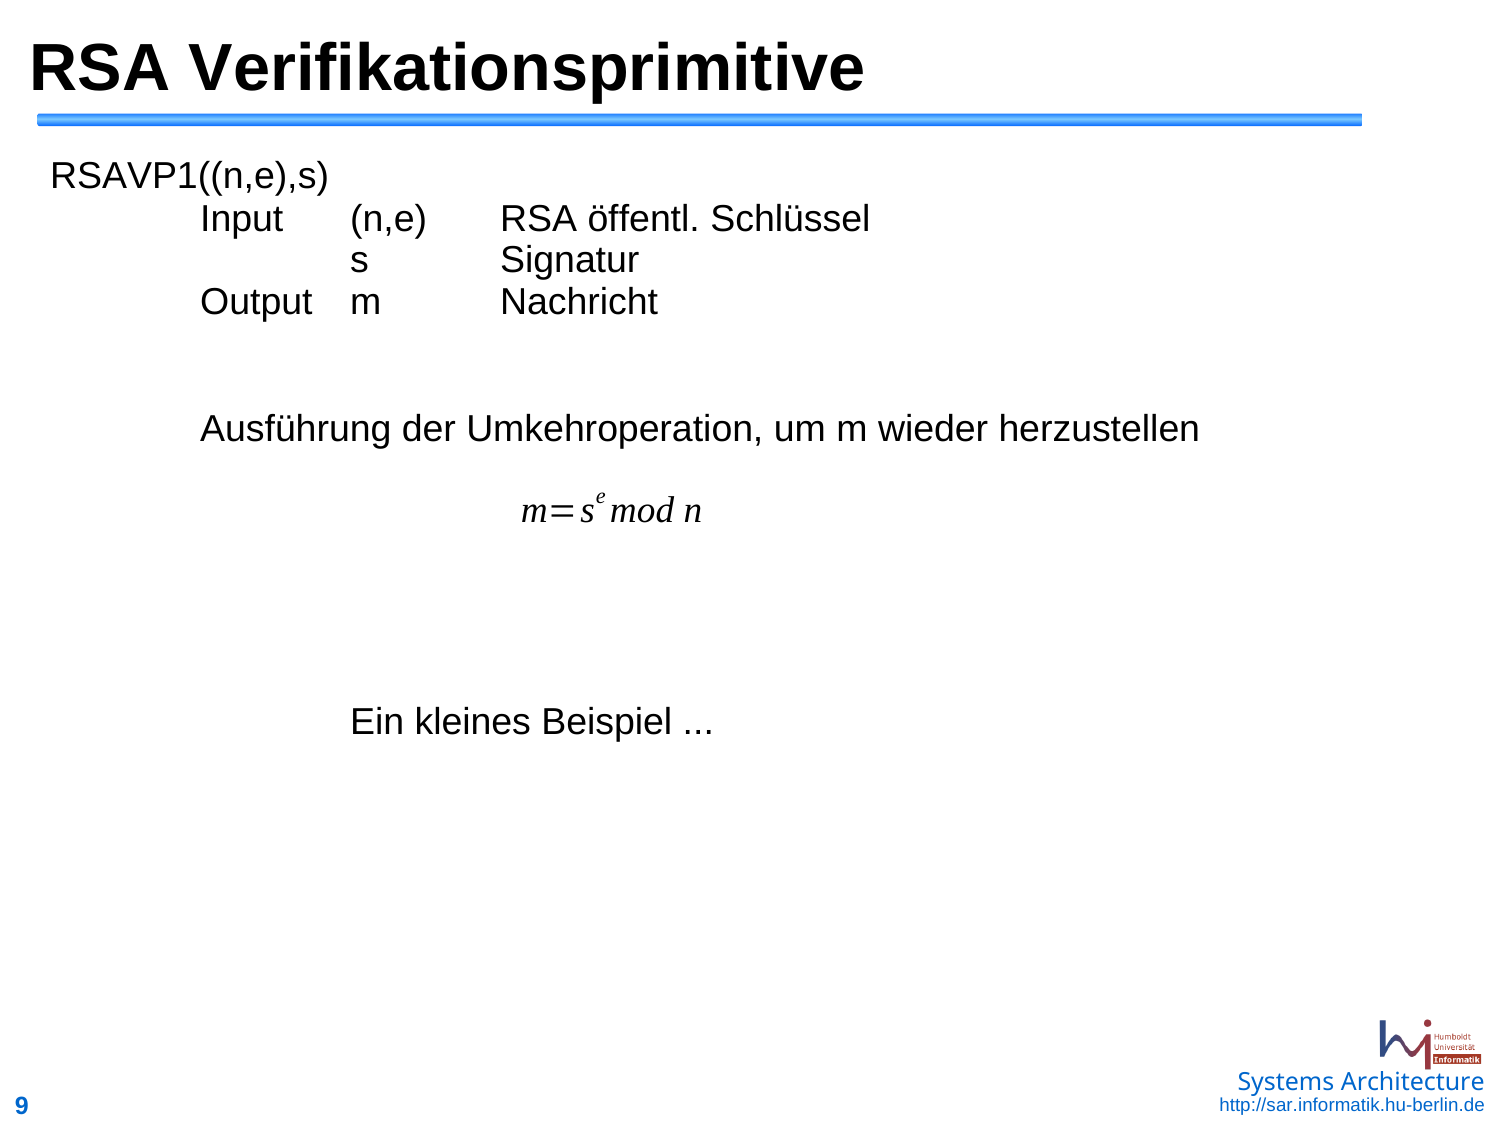

# RSA Verifikationsprimitive
RSAVP1((n,e),s)
	Input	(n,e)	RSA öffentl. Schlüssel
		s	Signatur
	Output	m	Nachricht
	Ausführung der Umkehroperation, um m wieder herzustellen
		Ein kleines Beispiel ...